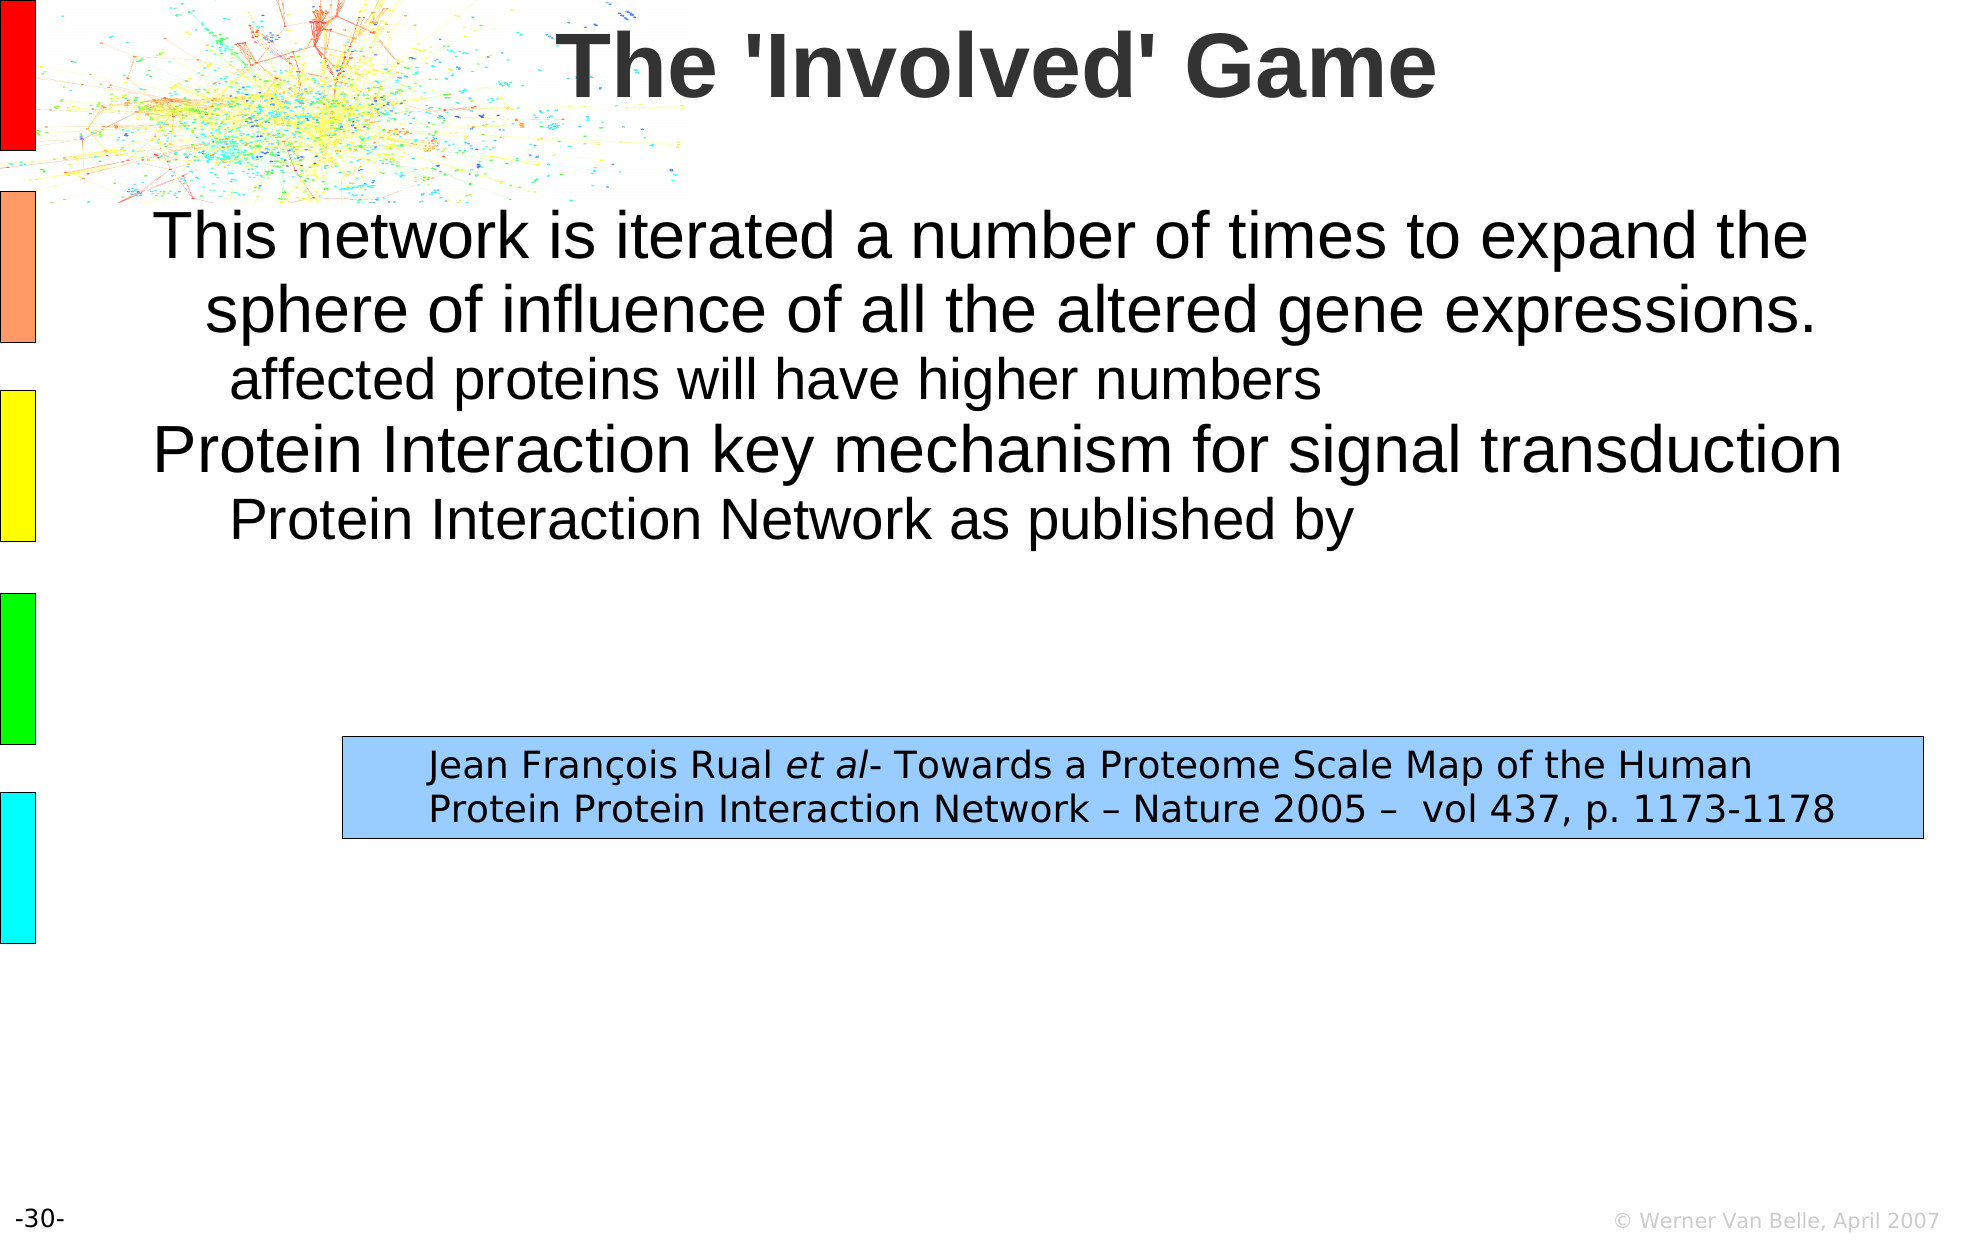

# The 'Involved' Game
This network is iterated a number of times to expand the sphere of influence of all the altered gene expressions.
affected proteins will have higher numbers
Protein Interaction key mechanism for signal transduction
Protein Interaction Network as published by
Jean François Rual et al- Towards a Proteome Scale Map of the Human
Protein Protein Interaction Network – Nature 2005 – vol 437, p. 1173-1178